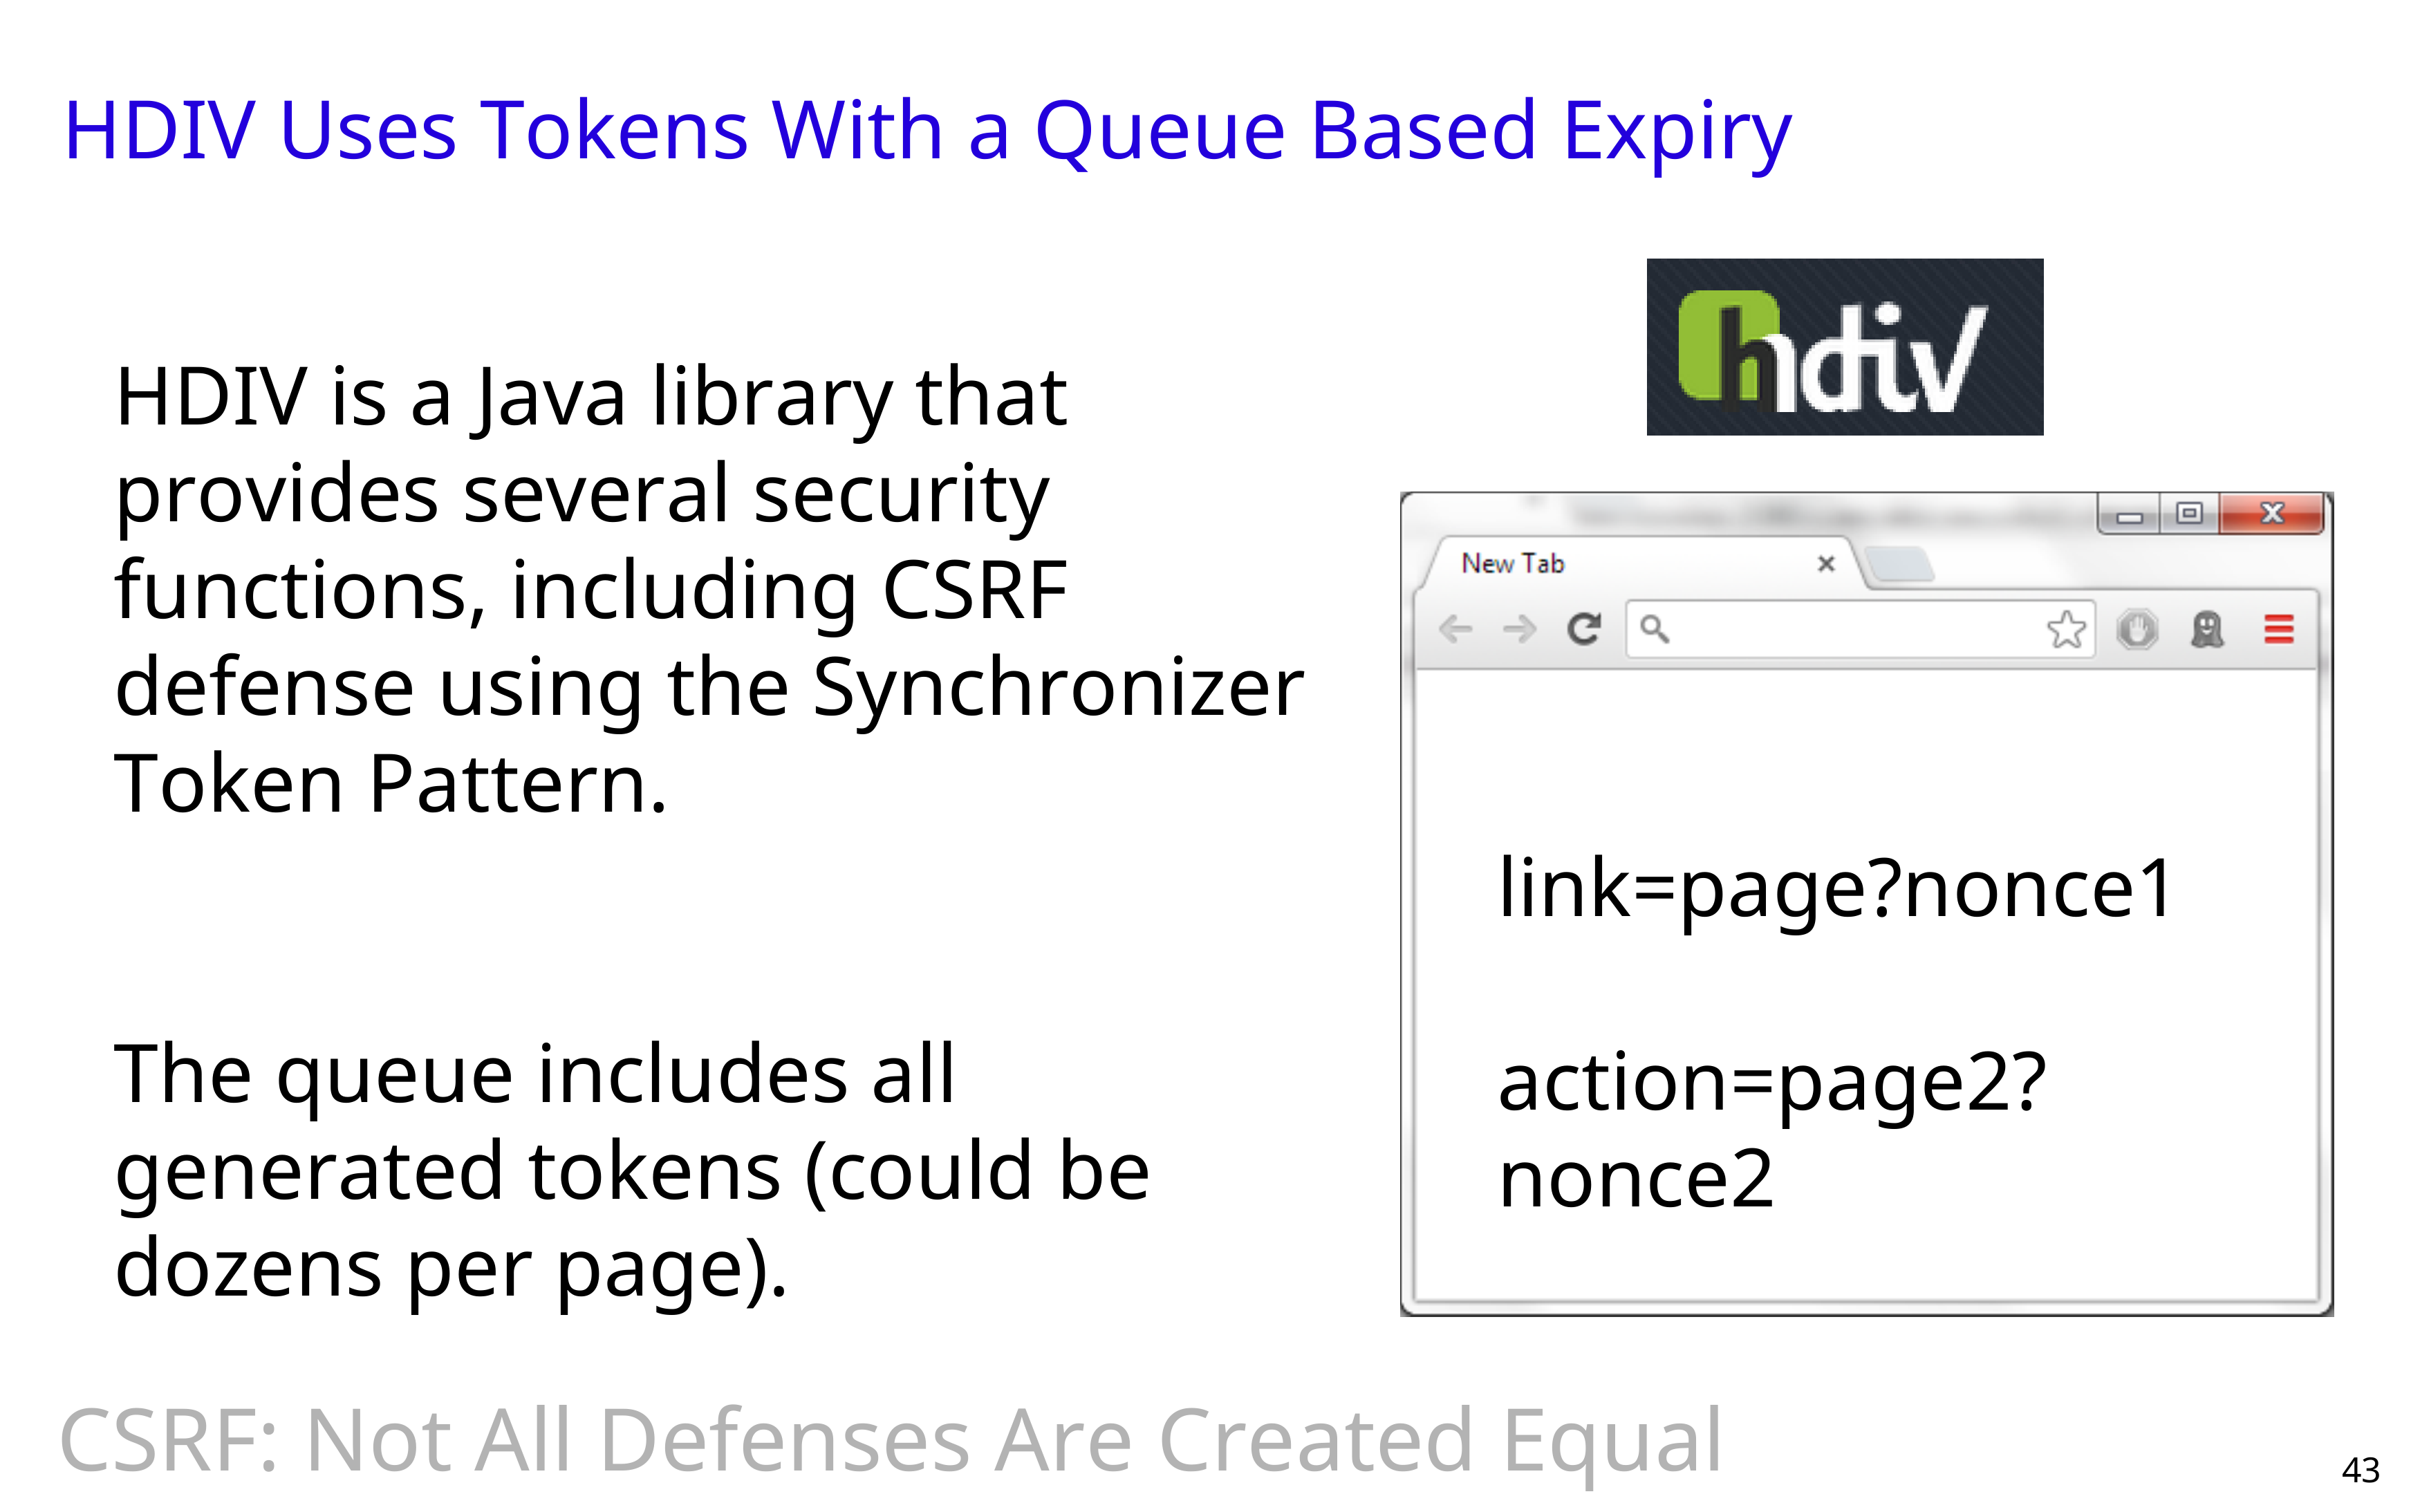

HDIV Uses Tokens With a Queue Based Expiry
HDIV is a Java library that provides several security functions, including CSRF defense using the Synchronizer Token Pattern.
The queue includes all generated tokens (could be dozens per page).
link=page?nonce1
action=page2?nonce2